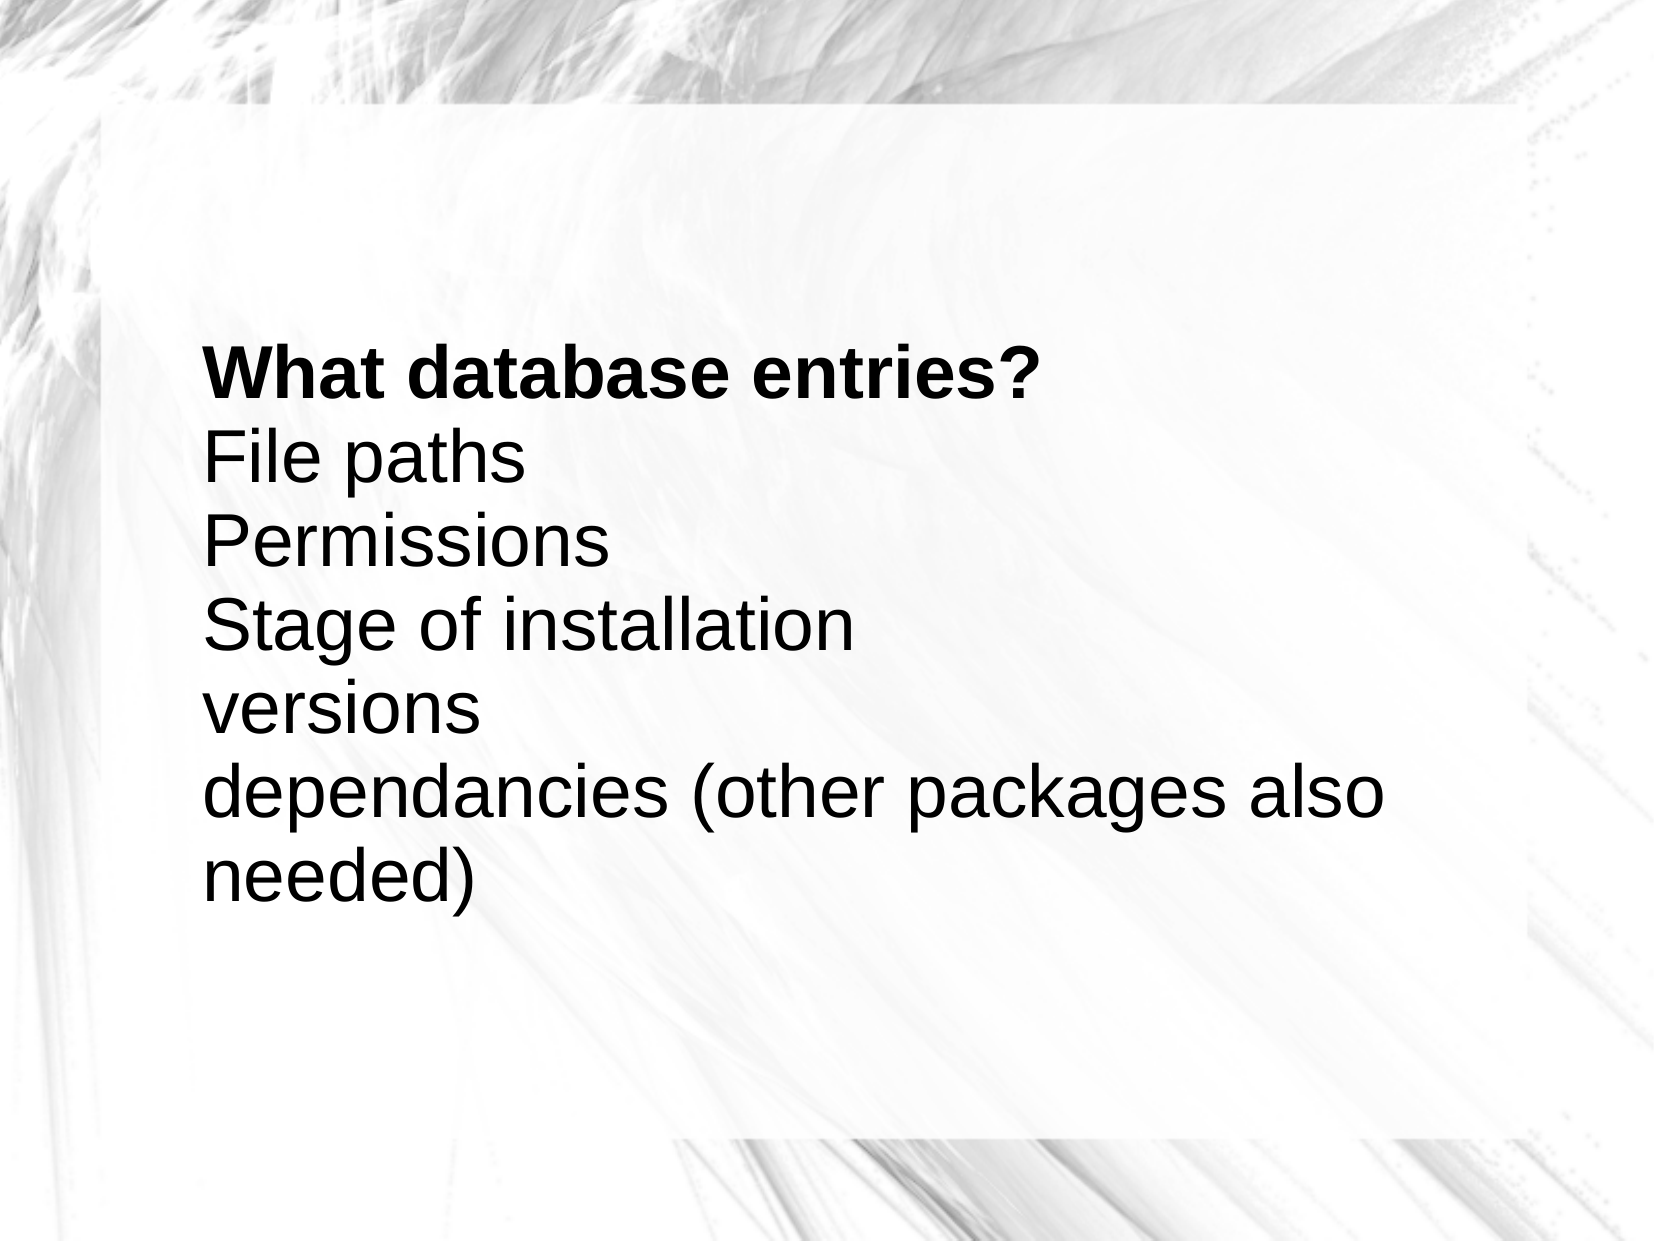

What database entries?
File paths
Permissions
Stage of installation
versions
dependancies (other packages also
needed)